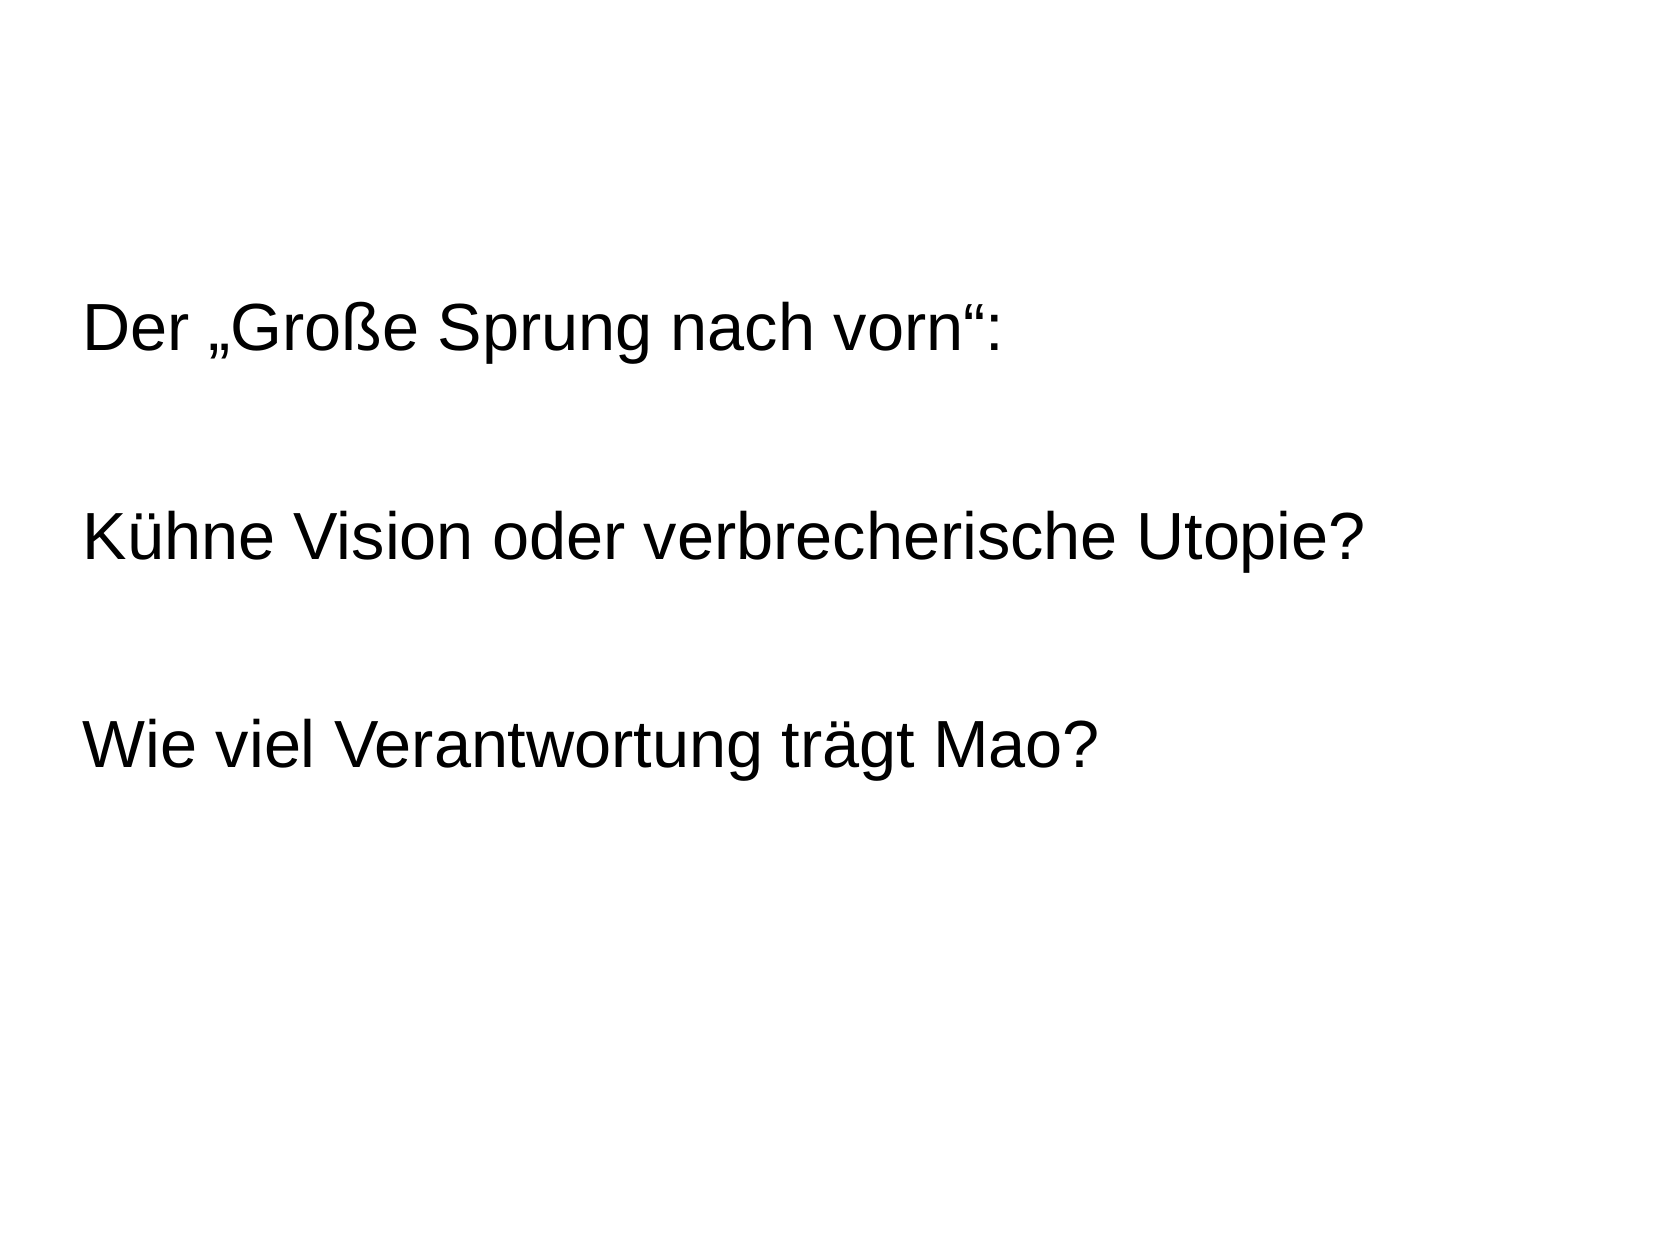

#
Der „Große Sprung nach vorn“:
Kühne Vision oder verbrecherische Utopie?
Wie viel Verantwortung trägt Mao?